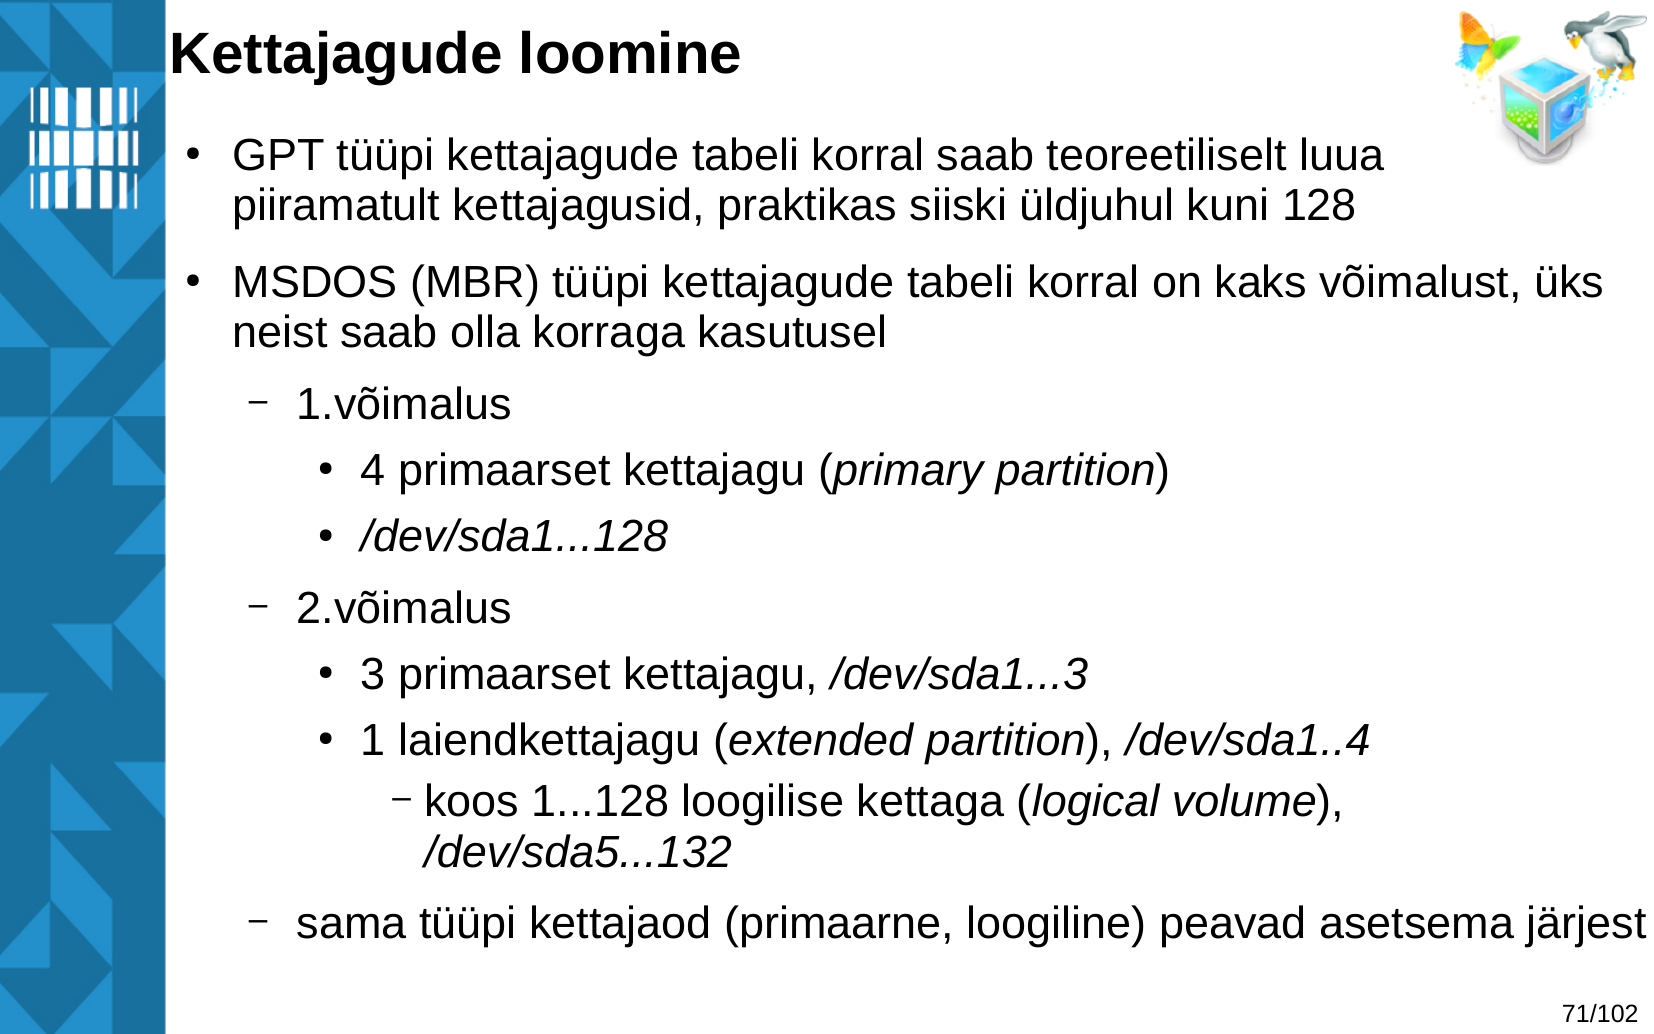

# Kettajagude loomine
GPT tüüpi kettajagude tabeli korral saab teoreetiliselt luua
piiramatult kettajagusid, praktikas siiski üldjuhul kuni 128
MSDOS (MBR) tüüpi kettajagude tabeli korral on kaks võimalust, üks neist saab olla korraga kasutusel
1.võimalus
4 primaarset kettajagu (primary partition)
/dev/sda1...128
2.võimalus
3 primaarset kettajagu, /dev/sda1...3
1 laiendkettajagu (extended partition), /dev/sda1..4
koos 1...128 loogilise kettaga (logical volume), /dev/sda5...132
sama tüüpi kettajaod (primaarne, loogiline) peavad asetsema järjest